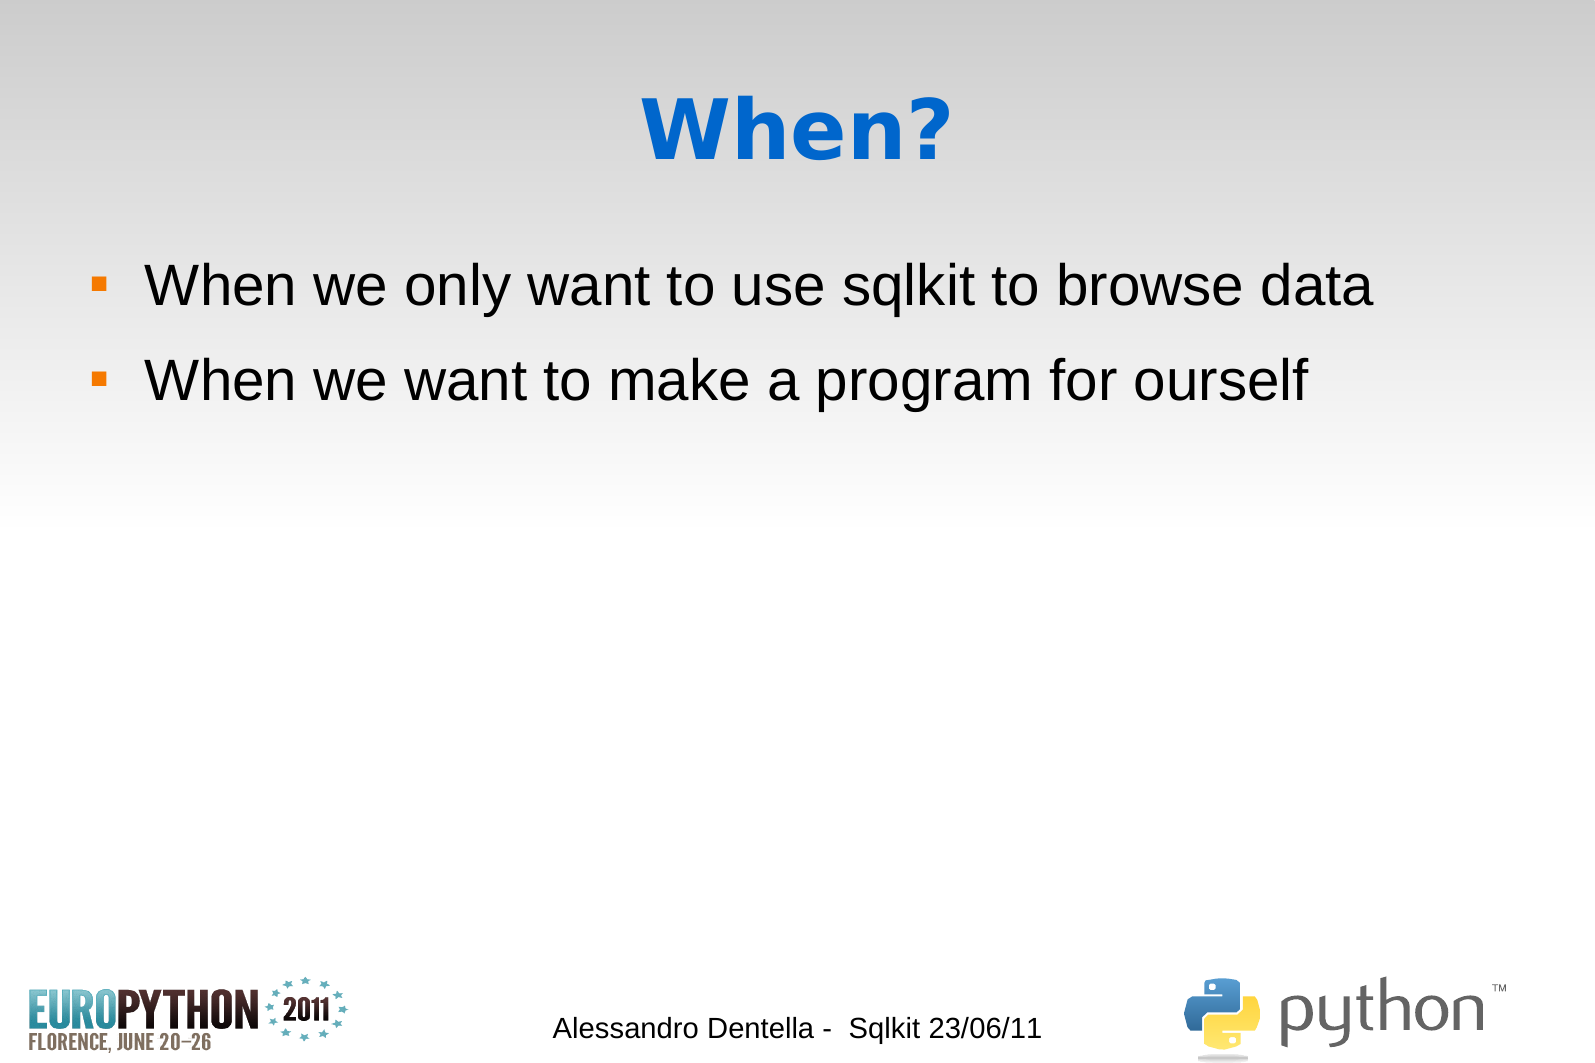

# When?
When we only want to use sqlkit to browse data
When we want to make a program for ourself